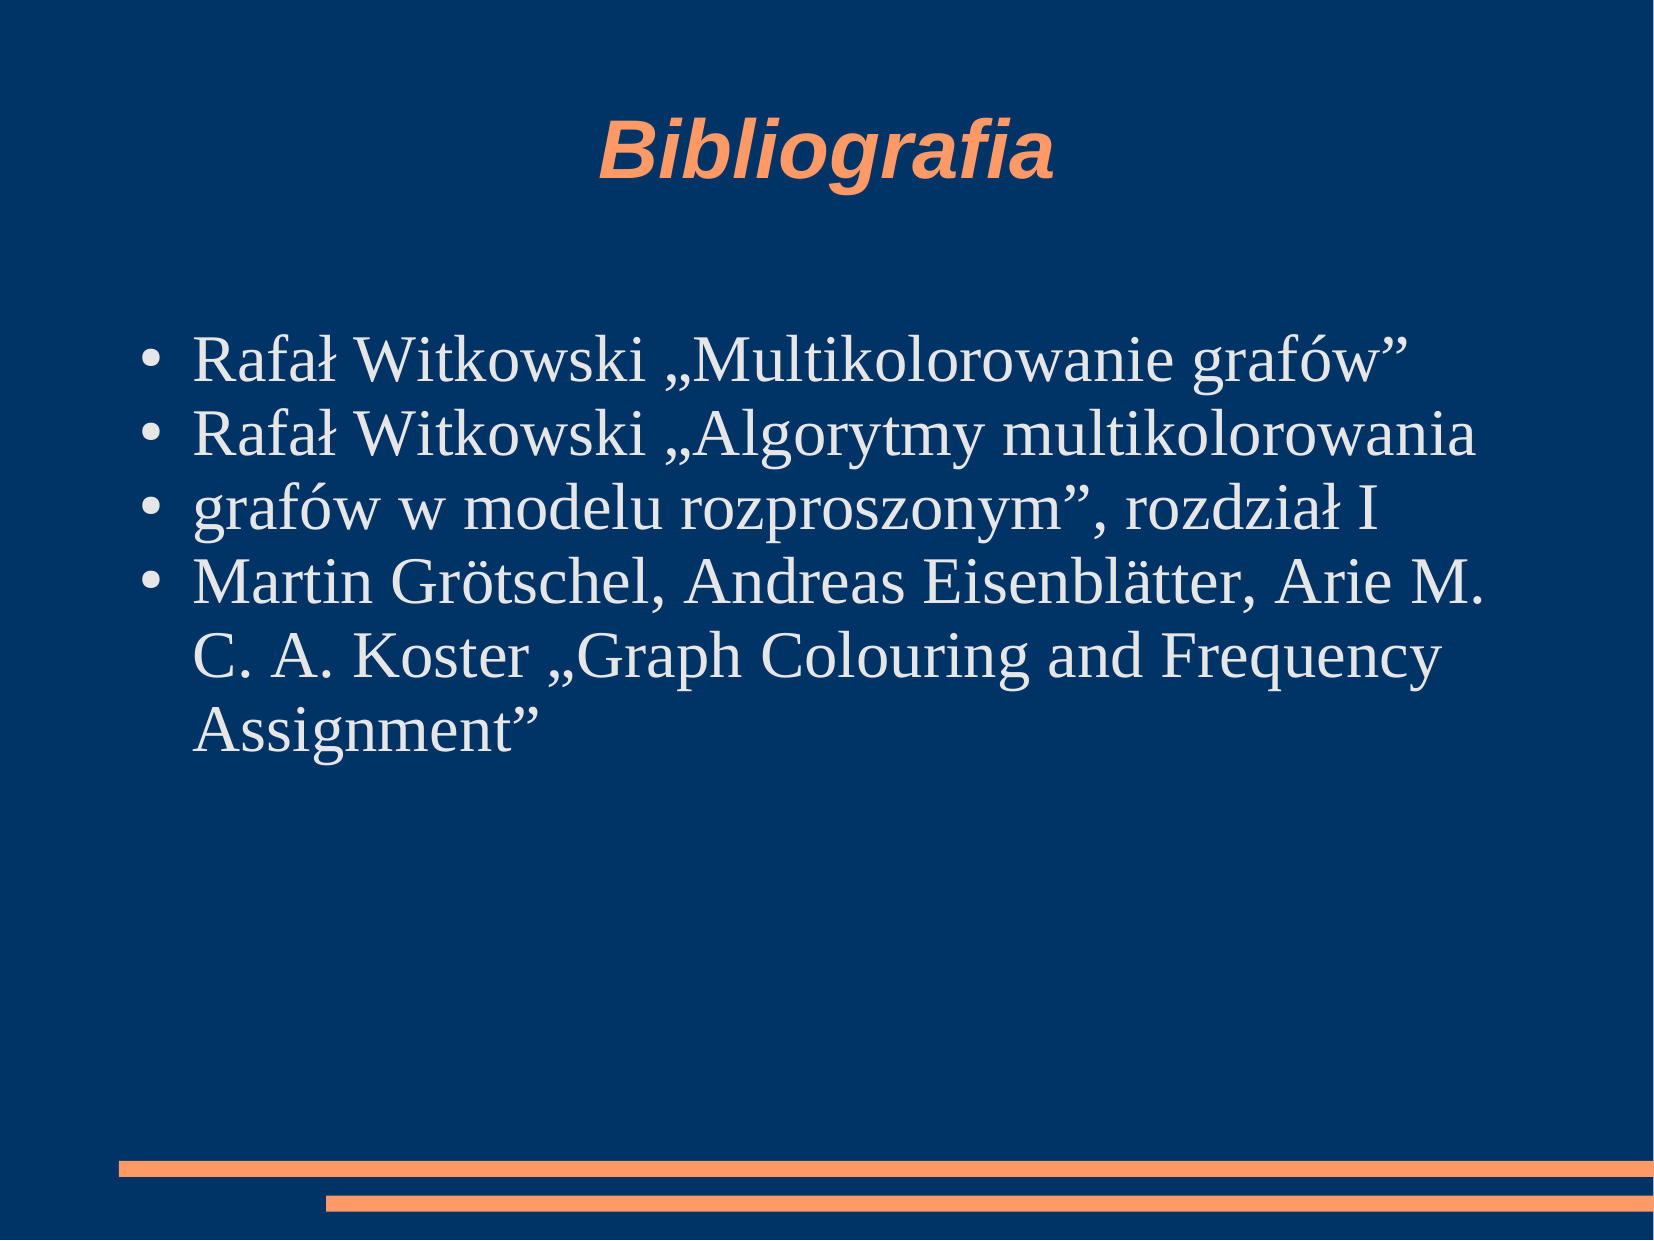

# Bibliografia
Rafał Witkowski „Multikolorowanie grafów”
Rafał Witkowski „Algorytmy multikolorowania
grafów w modelu rozproszonym”, rozdział I
Martin Grötschel, Andreas Eisenblätter, Arie M. C. A. Koster „Graph Colouring and Frequency Assignment”